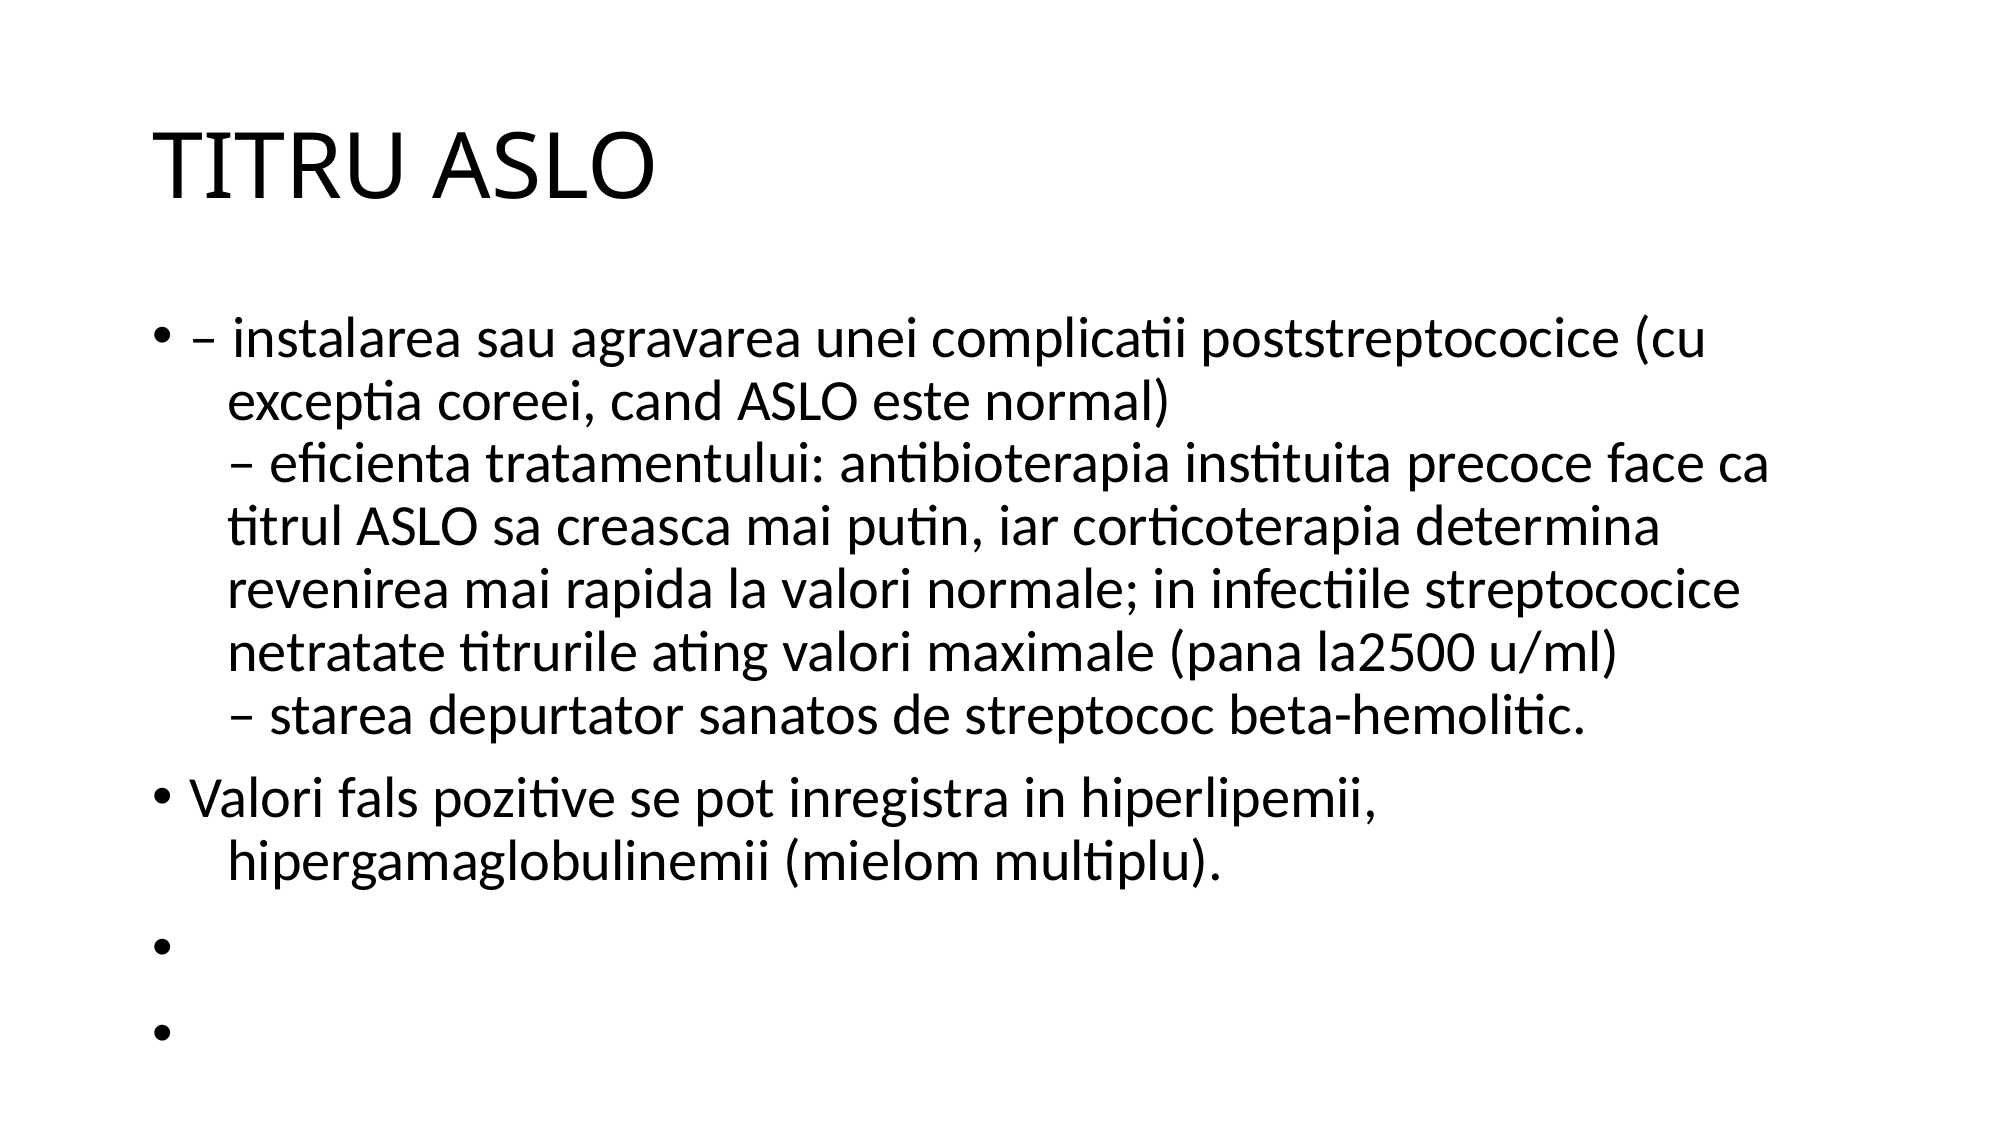

# TITRU ASLO
– instalarea sau agravarea unei complicatii poststreptococice (cu exceptia coreei, cand ASLO este normal)
– eficienta tratamentului: antibioterapia instituita precoce face ca titrul ASLO sa creasca mai putin, iar corticoterapia determina revenirea mai rapida la valori normale; in infectiile streptococice netratate titrurile ating valori maximale (pana la2500 u/ml)
– starea depurtator sanatos de streptococ beta-hemolitic.
Valori fals pozitive se pot inregistra in hiperlipemii, hipergamaglobulinemii (mielom multiplu).